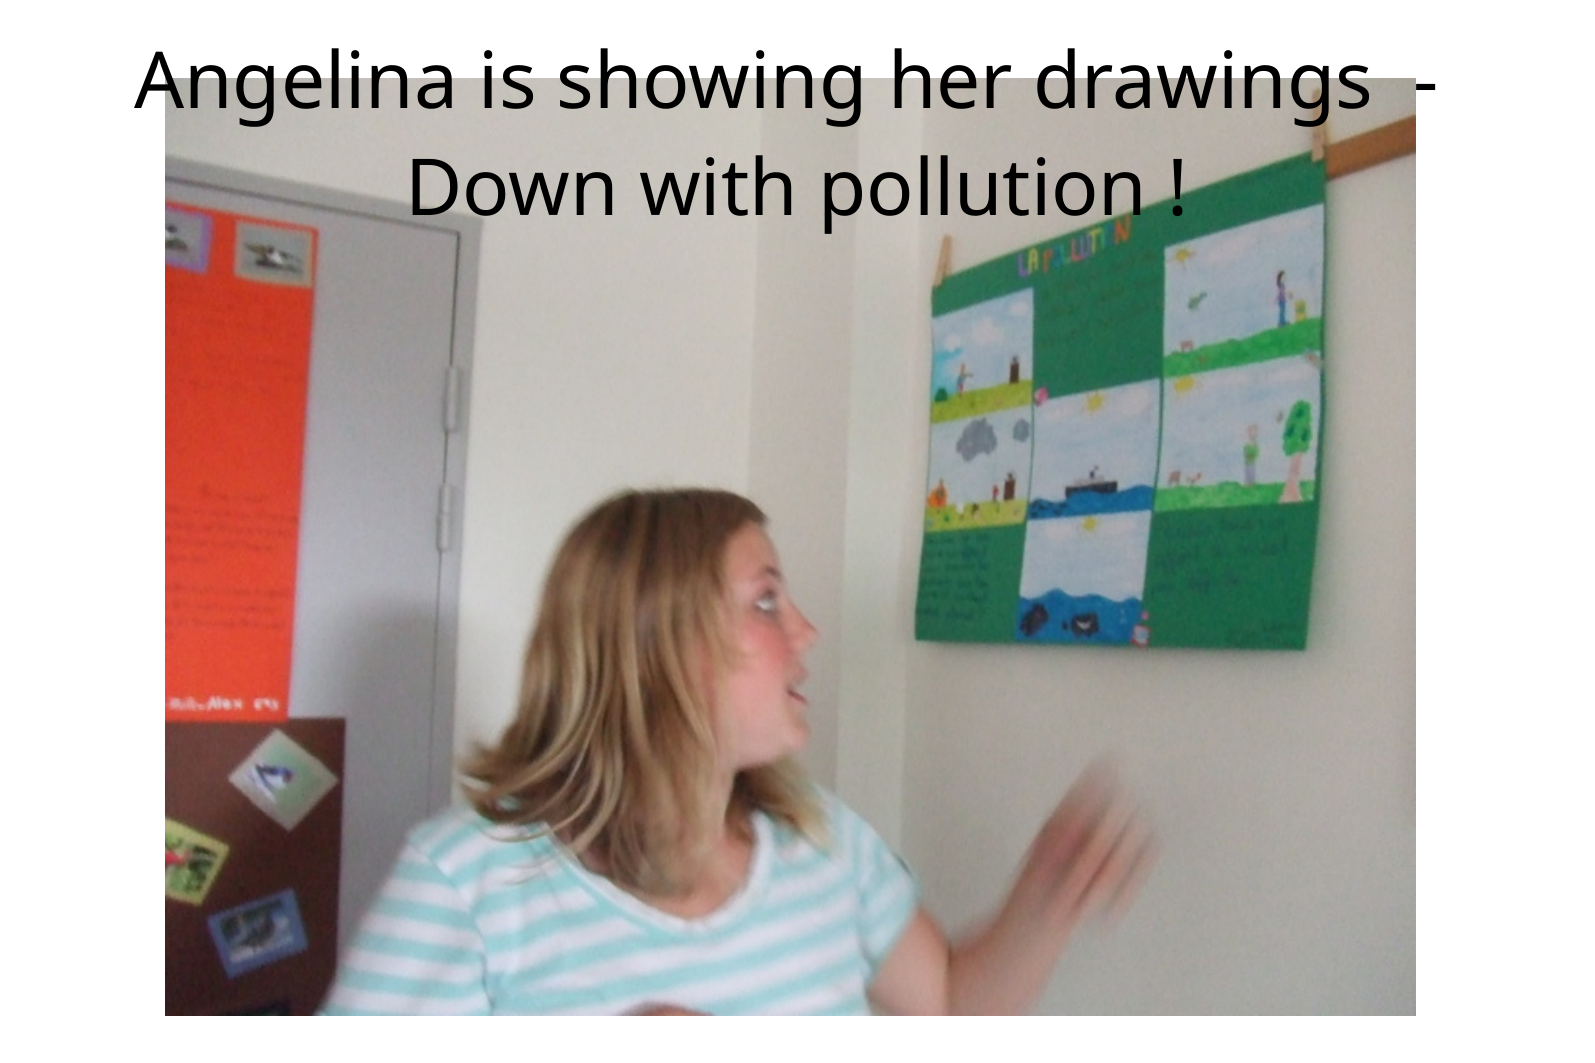

# Angelina is showing her drawings - Down with pollution !